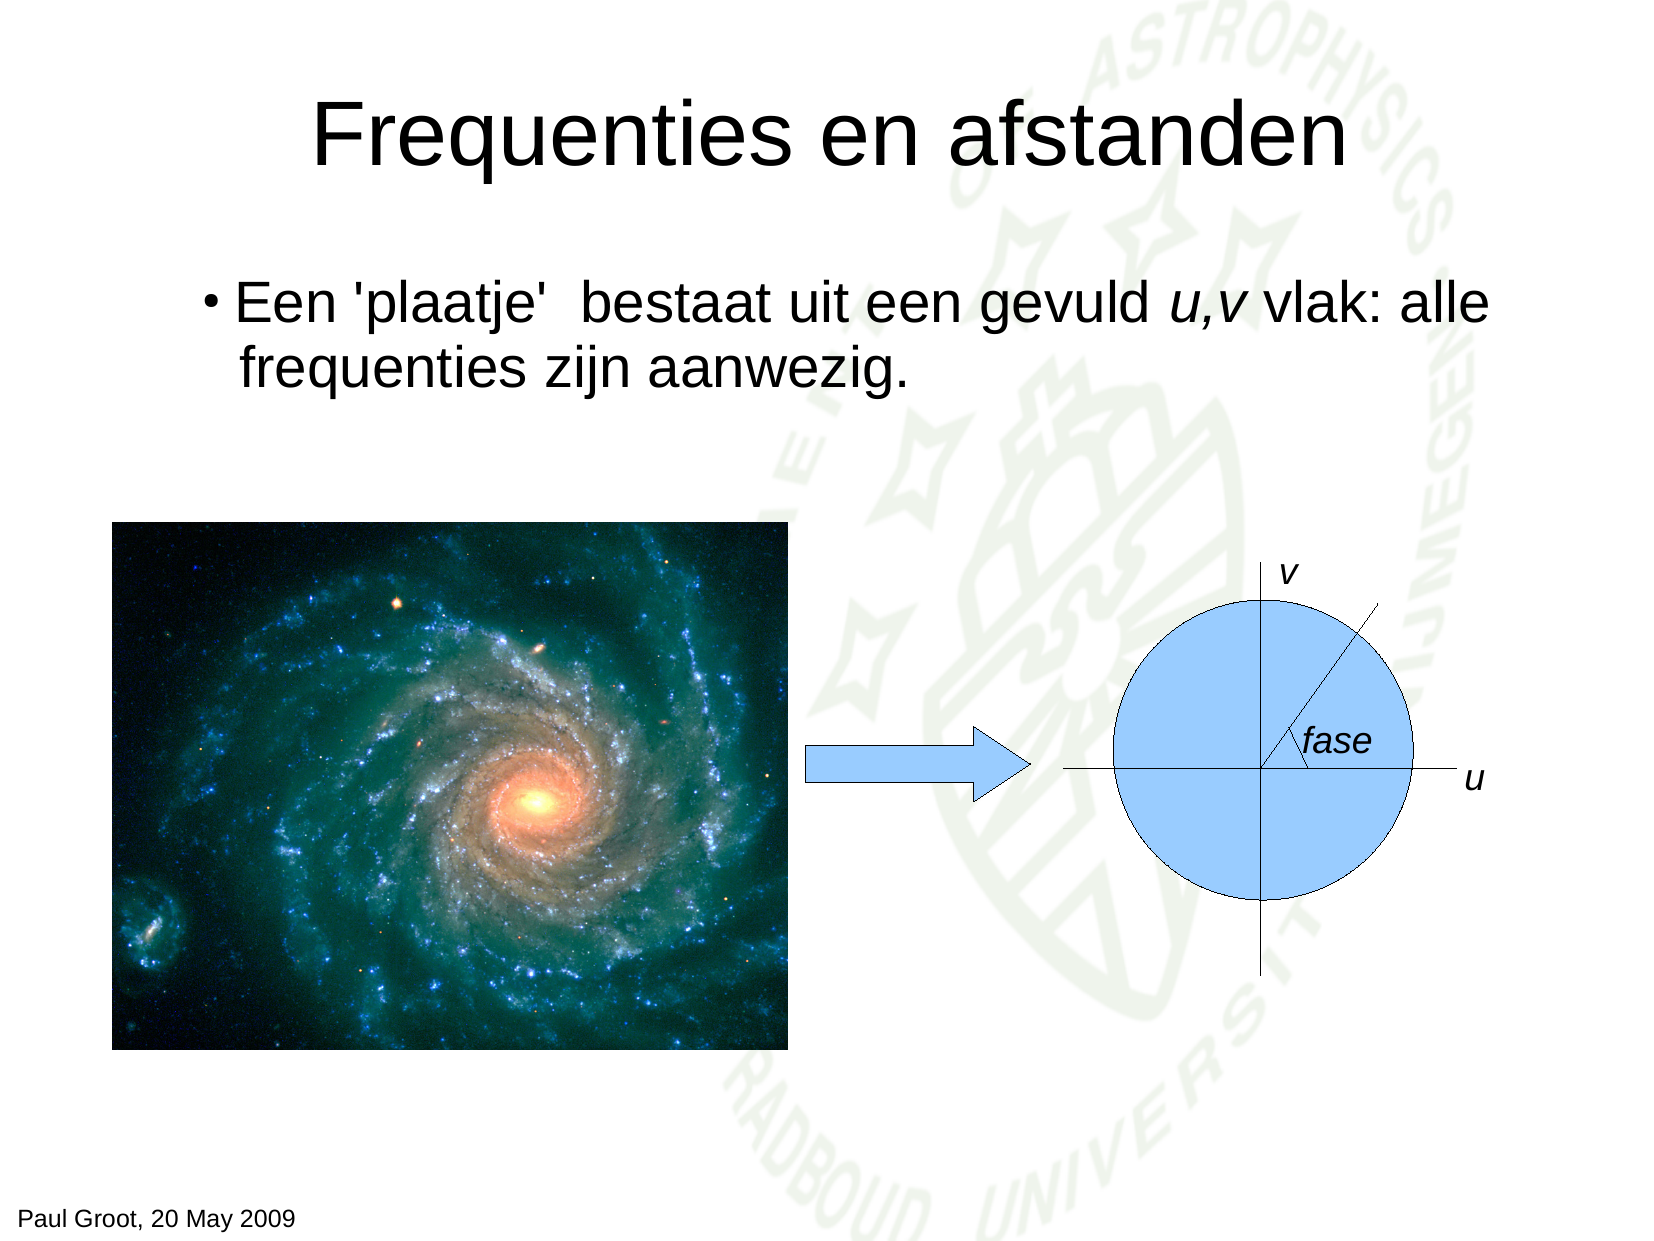

# Frequenties en afstanden
 Een 'plaatje' bestaat uit een gevuld u,v vlak: alle
 frequenties zijn aanwezig.
v
fase
u
Paul Groot, 20 May 2009